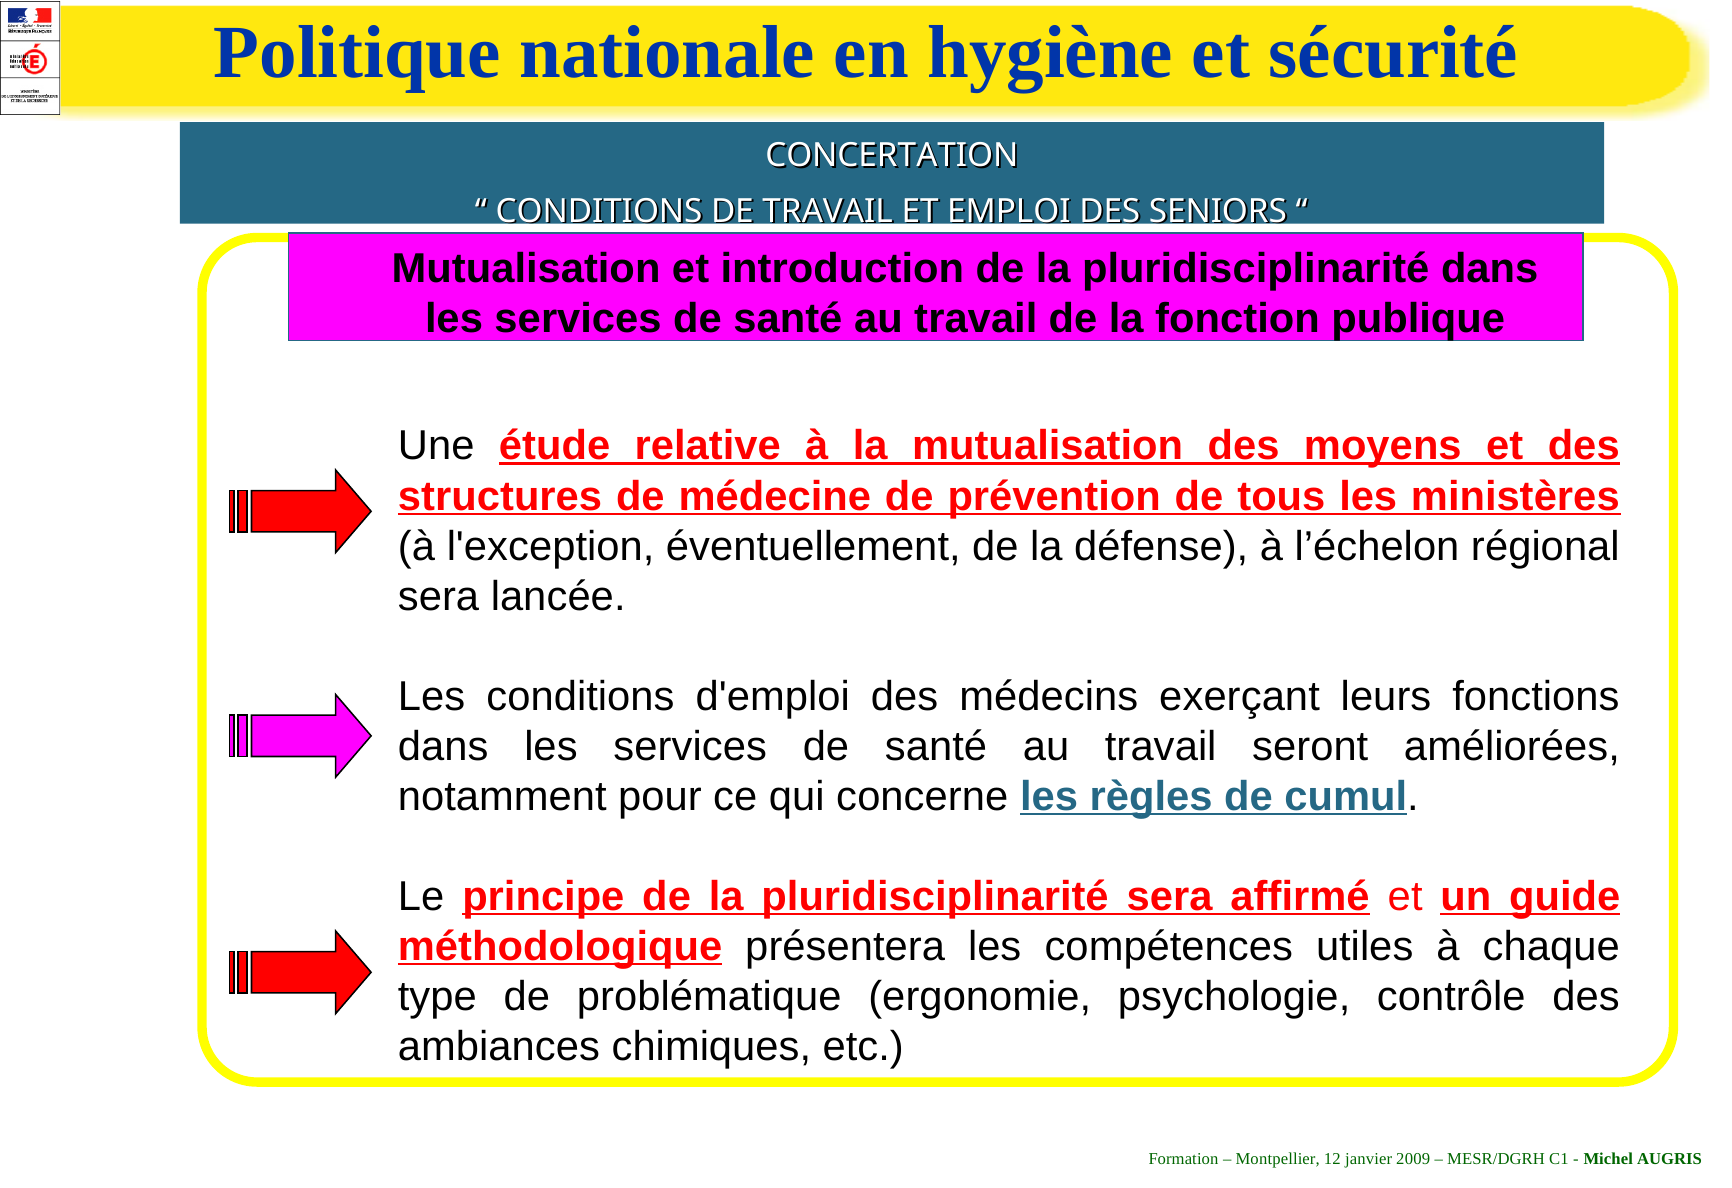

Politique nationale en hygiène et sécurité
CONCERTATION
“ CONDITIONS DE TRAVAIL ET EMPLOI DES SENIORS “
Mutualisation et introduction de la pluridisciplinarité dans les services de santé au travail de la fonction publique
Une étude relative à la mutualisation des moyens et des structures de médecine de prévention de tous les ministères (à l'exception, éventuellement, de la défense), à l’échelon régional sera lancée.
Les conditions d'emploi des médecins exerçant leurs fonctions dans les services de santé au travail seront améliorées, notamment pour ce qui concerne les règles de cumul.
Le principe de la pluridisciplinarité sera affirmé et un guide méthodologique présentera les compétences utiles à chaque type de problématique (ergonomie, psychologie, contrôle des ambiances chimiques, etc.)